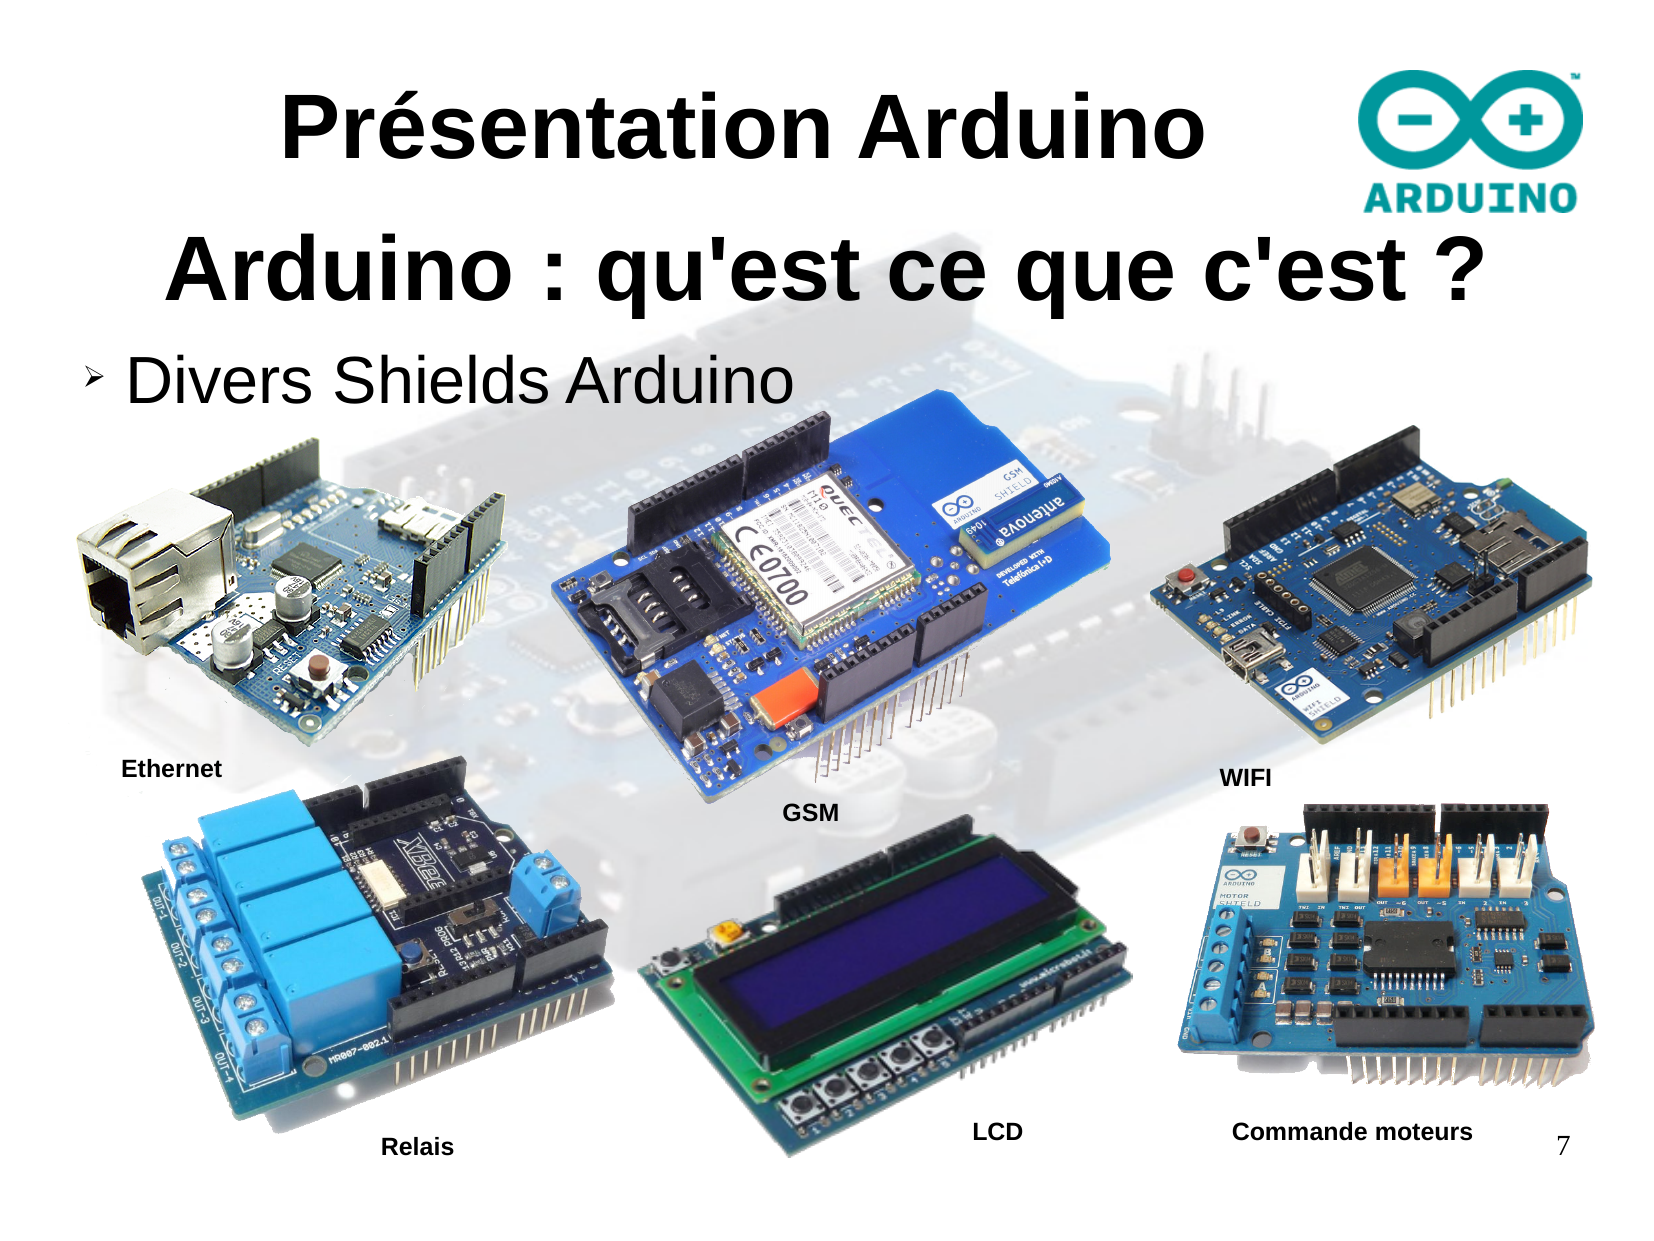

Présentation Arduino
Arduino : qu'est ce que c'est ?
# Divers Shields Arduino
Ethernet
WIFI
GSM
LCD
Commande moteurs
Relais
7